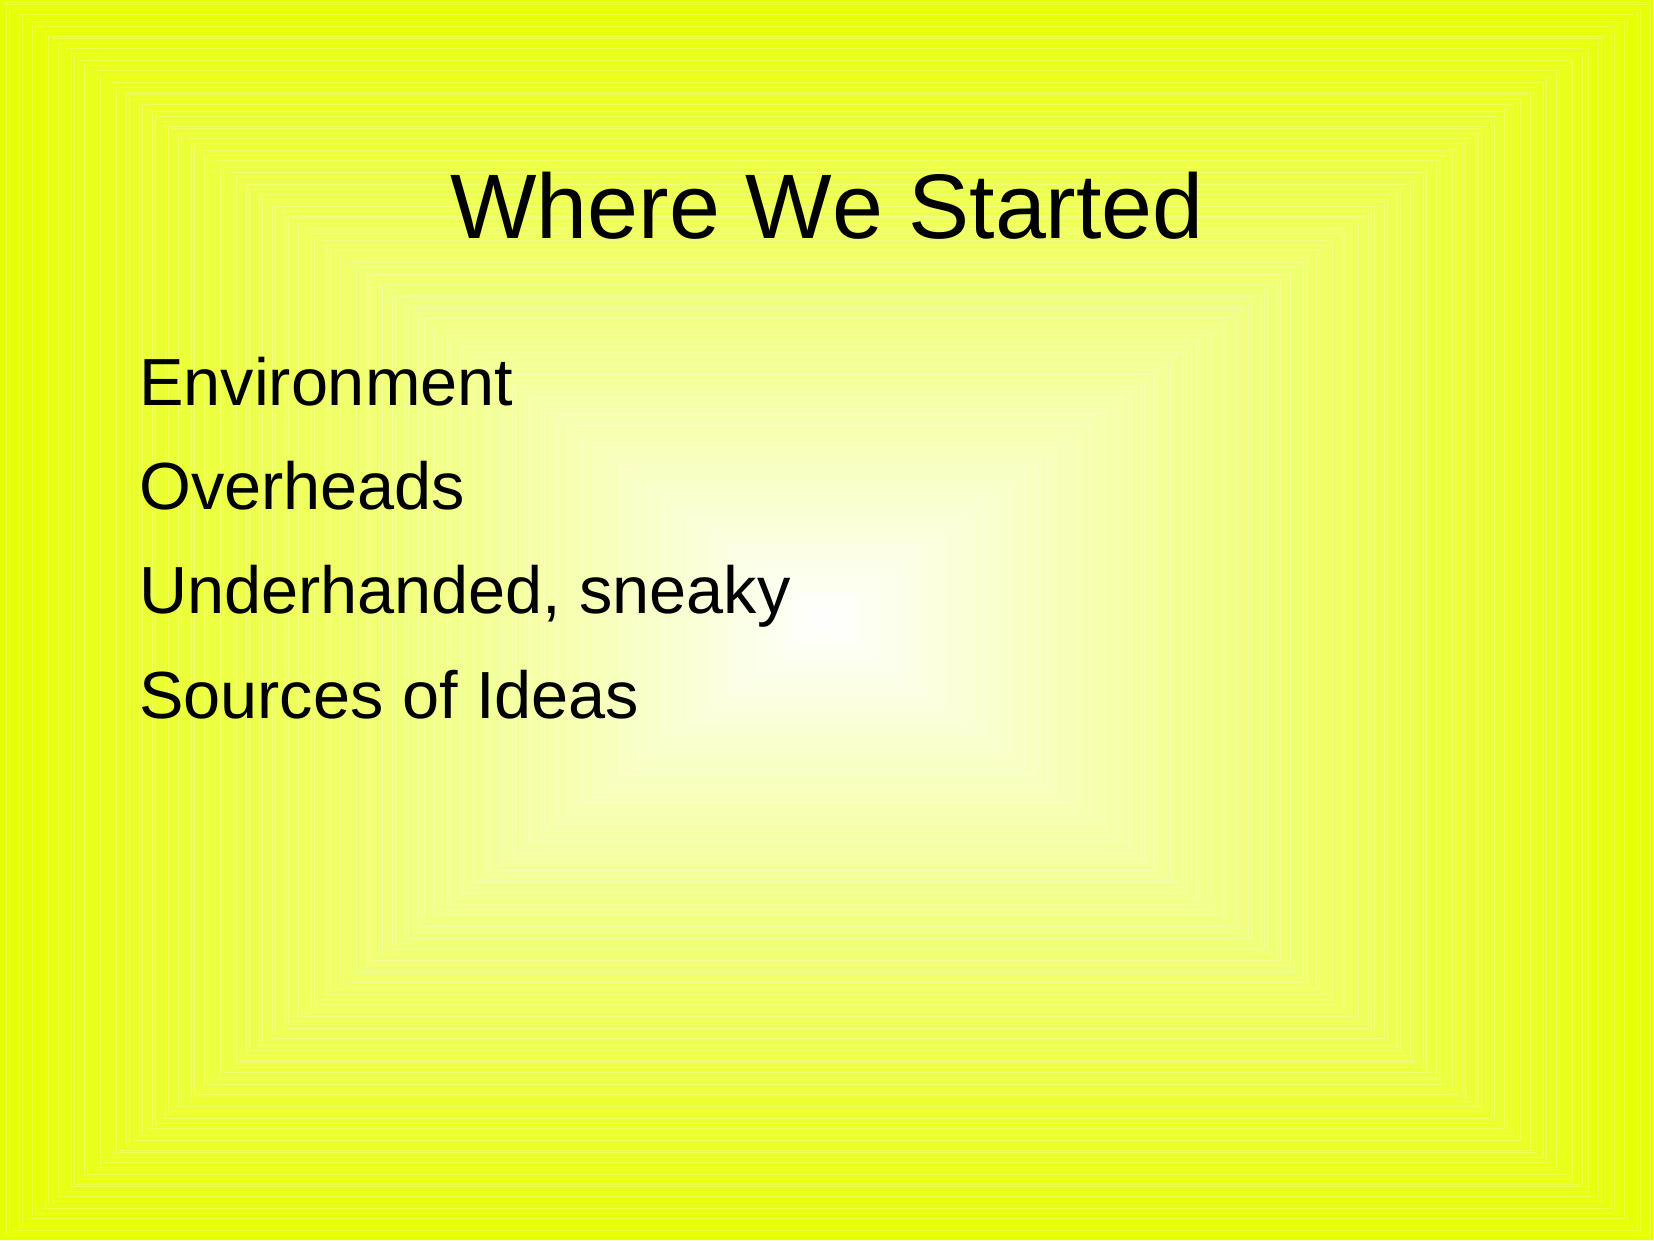

# Where We Started
Environment
Overheads
Underhanded, sneaky
Sources of Ideas